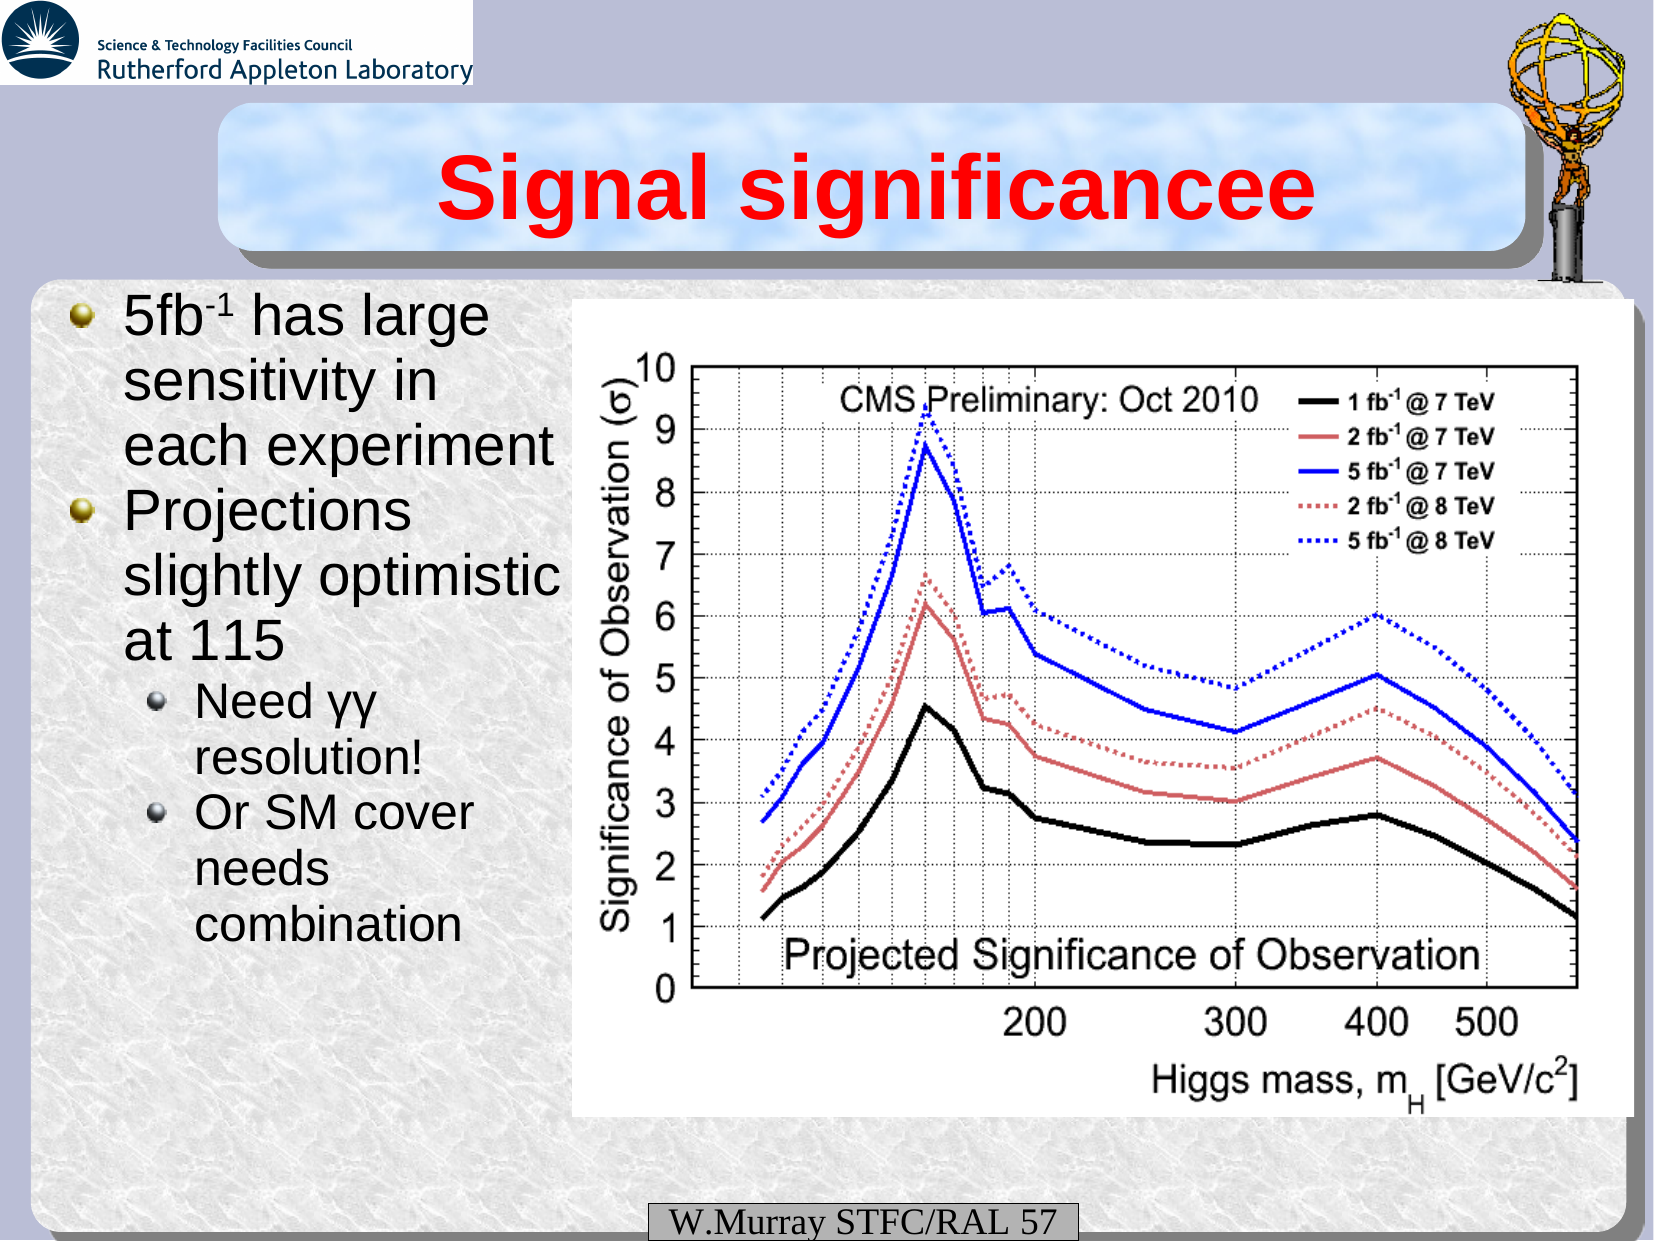

# Signal significancee
5fb-1 has large sensitivity in each experiment
Projections slightly optimistic at 115
Need γγ resolution!
Or SM cover needs combination